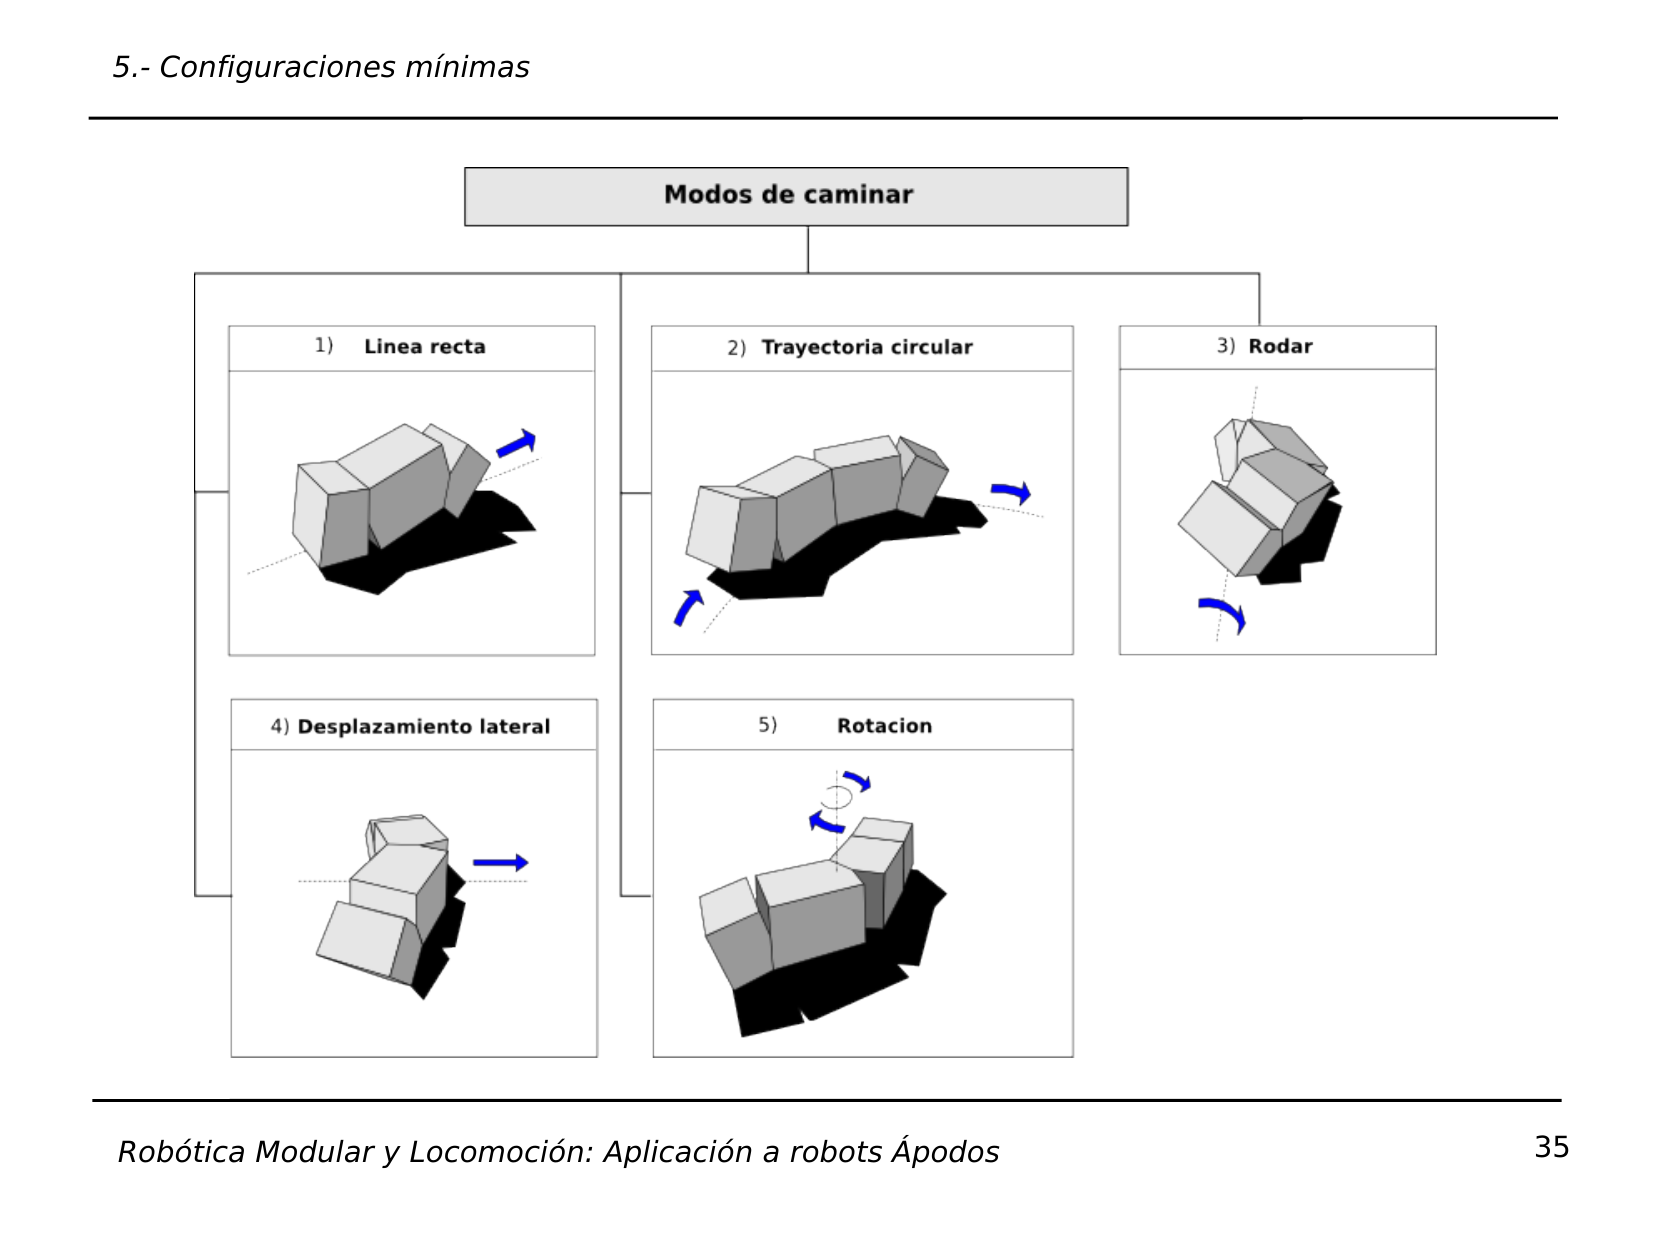

5.- Configuraciones mínimas
Robótica Modular y Locomoción: Aplicación a robots Ápodos
35